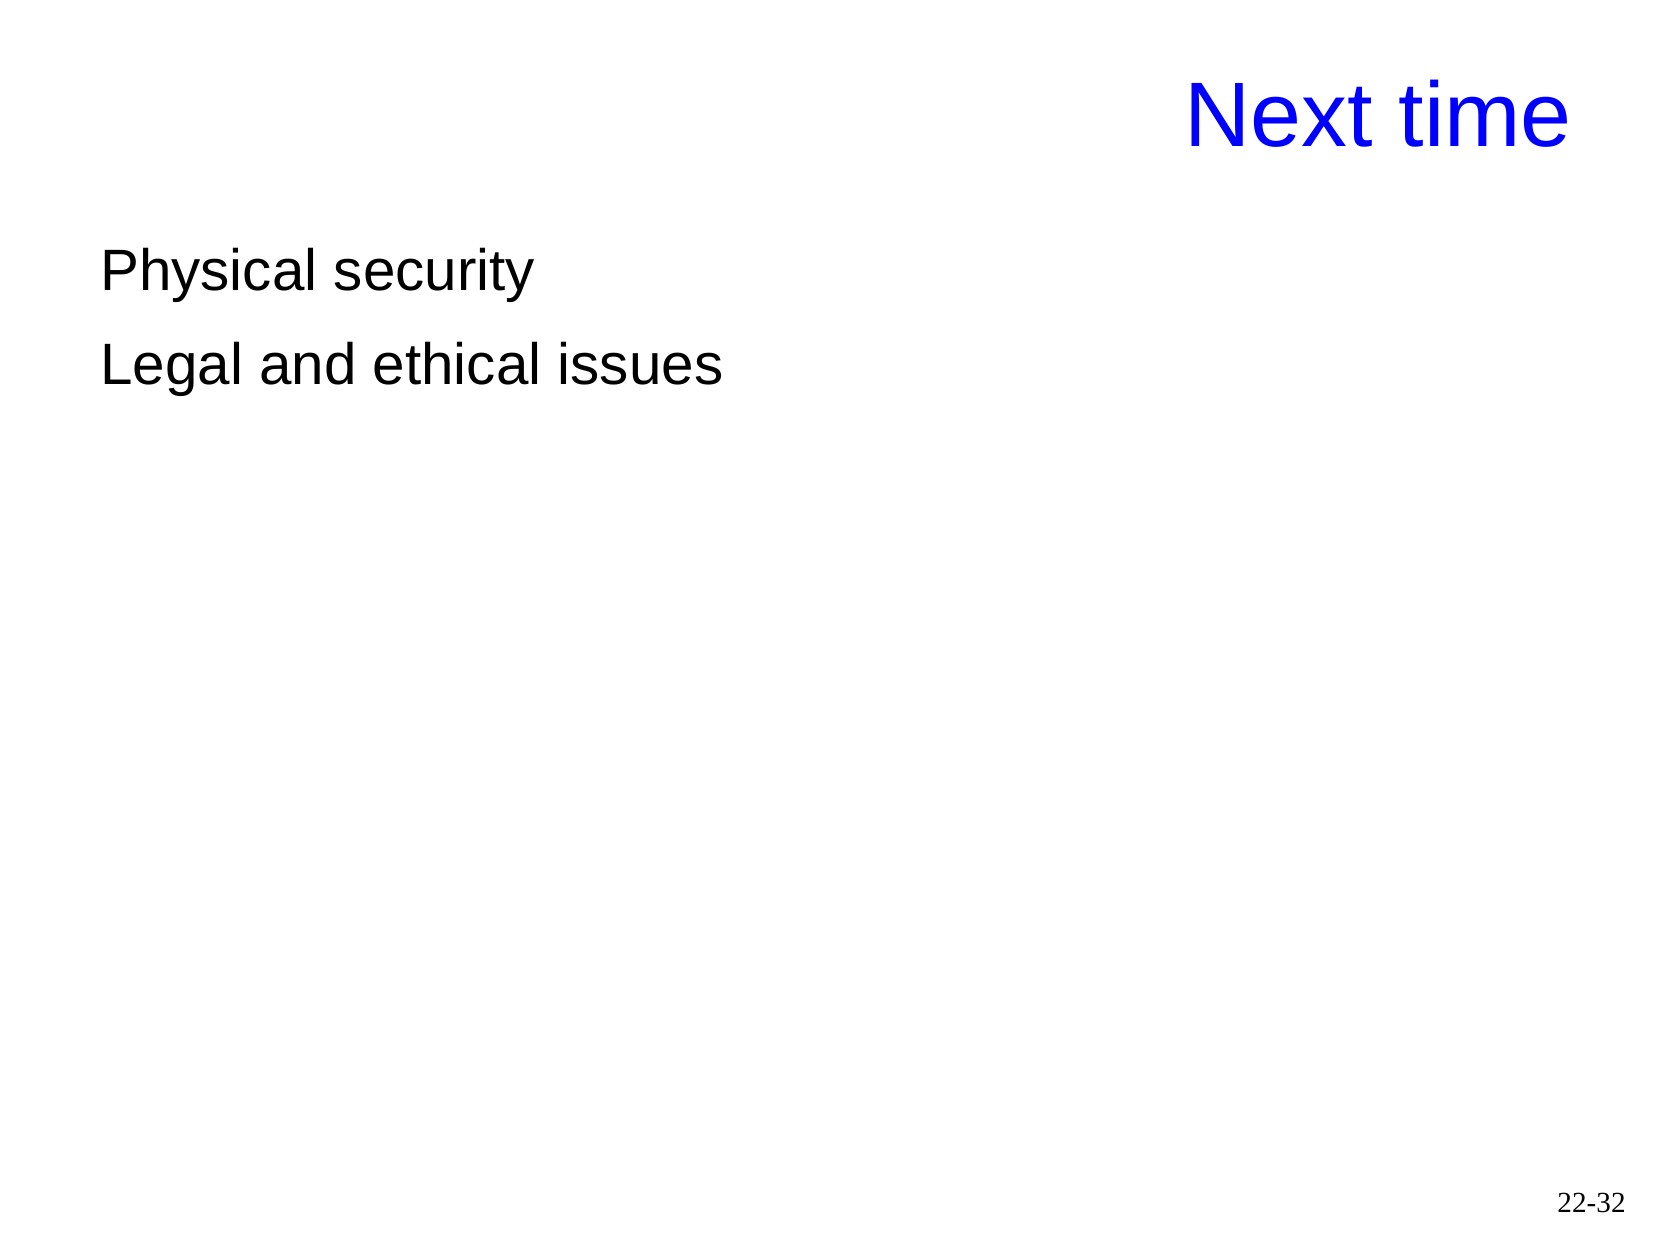

# Next time
Physical security
Legal and ethical issues